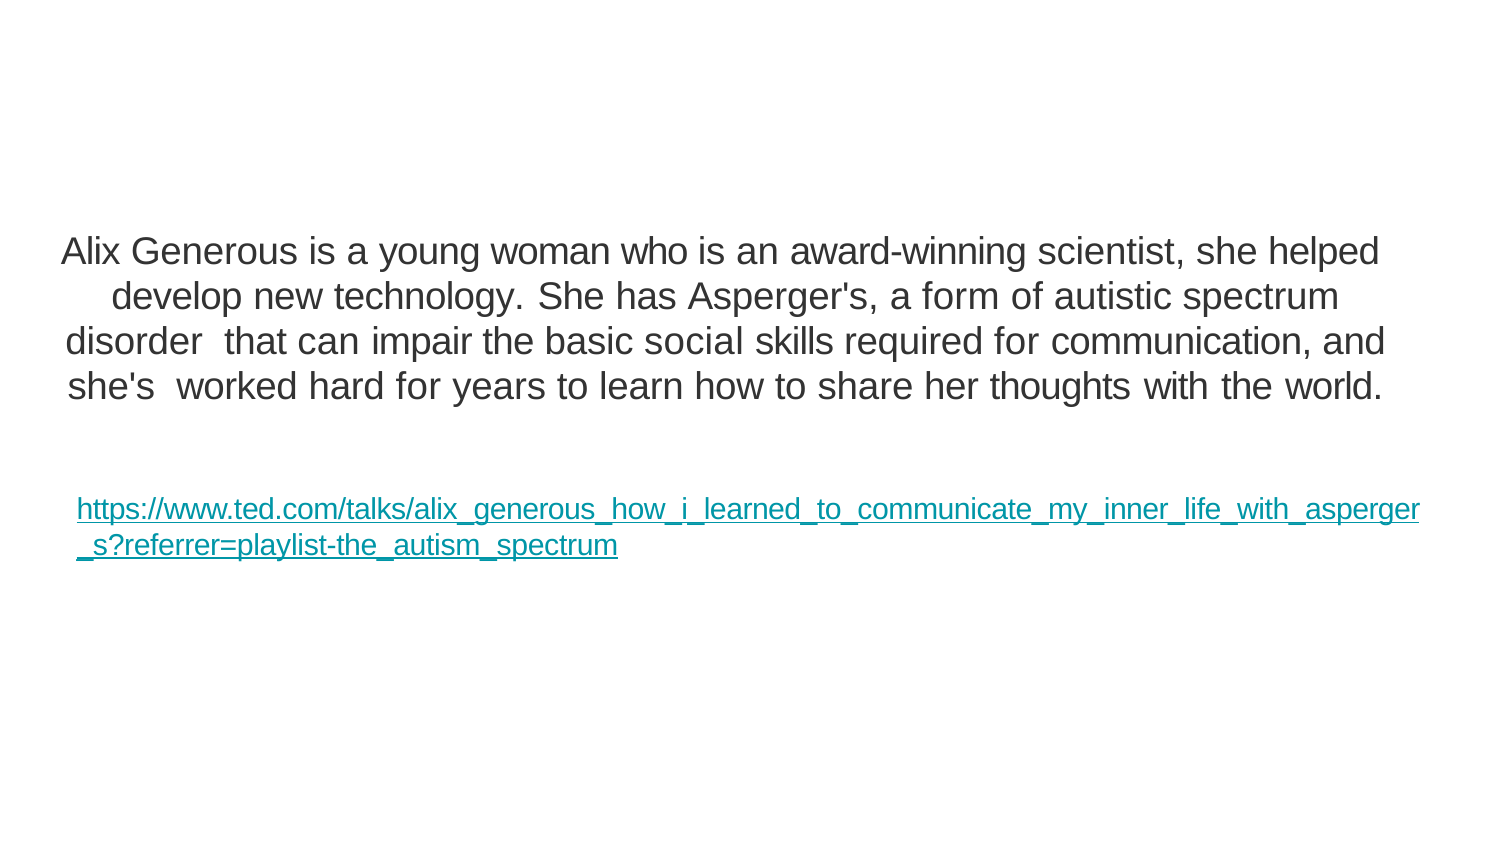

# Alix Generous is a young woman who is an award-winning scientist, she helped develop new technology. She has Asperger's, a form of autistic spectrum disorder that can impair the basic social skills required for communication, and she's worked hard for years to learn how to share her thoughts with the world.
https://www.ted.com/talks/alix_generous_how_i_learned_to_communicate_my_inner_life_with_asperger
_s?referrer=playlist-the_autism_spectrum